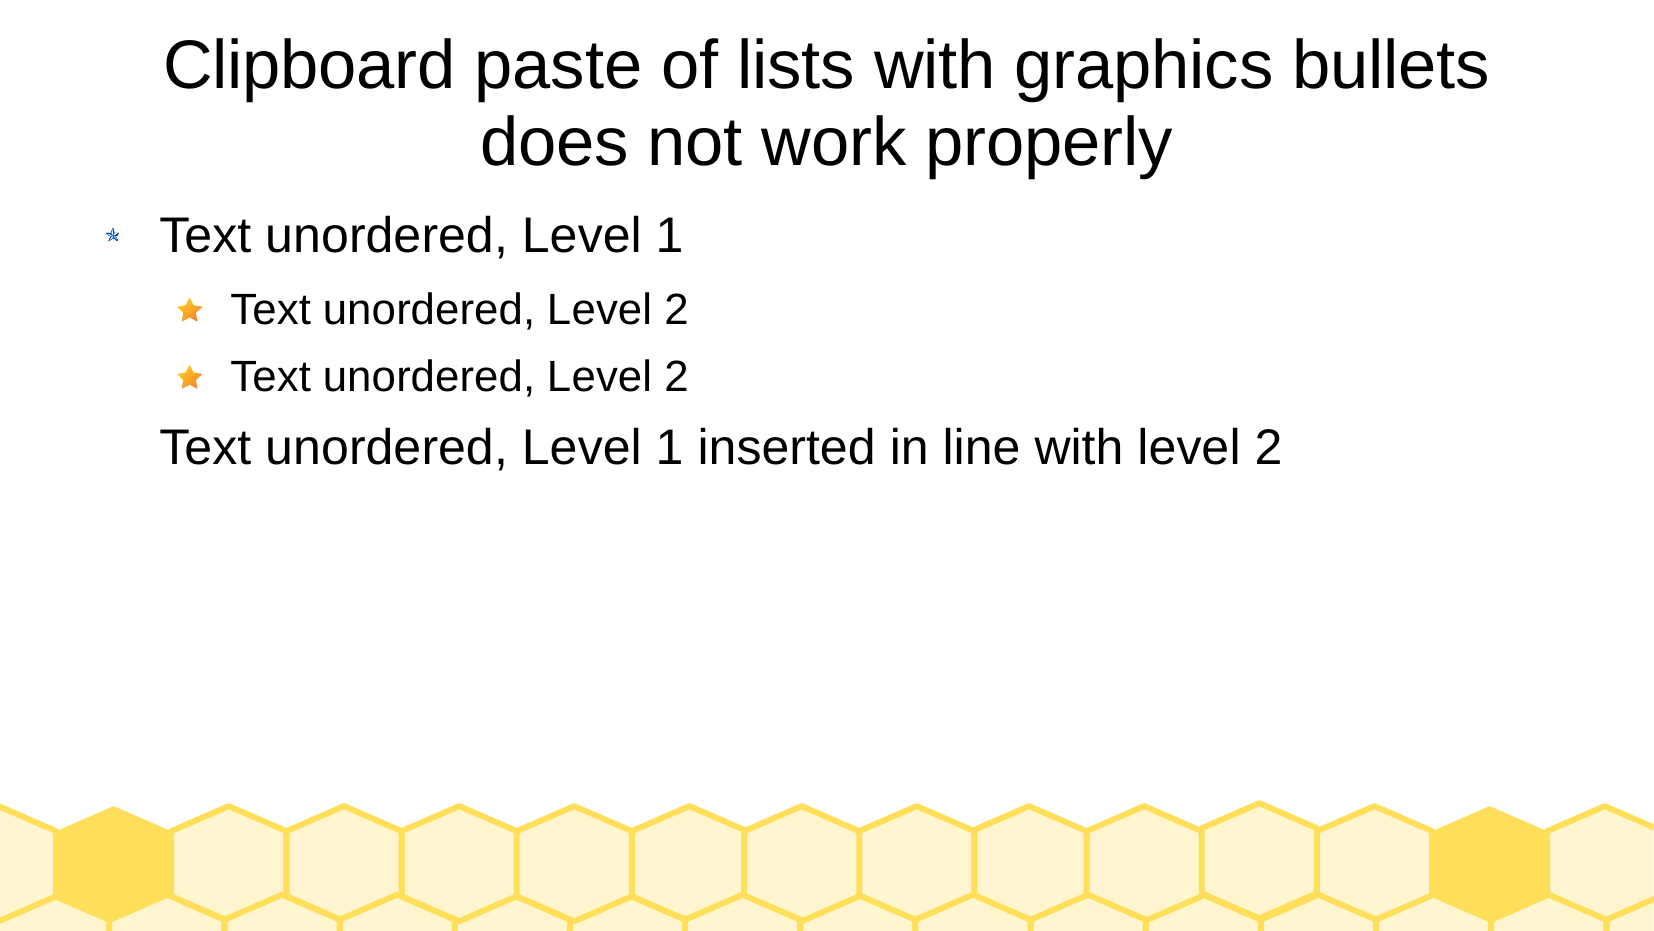

# Clipboard paste of lists with graphics bullets does not work properly
Text unordered, Level 1
Text unordered, Level 2
Text unordered, Level 2
Text unordered, Level 1 inserted in line with level 2